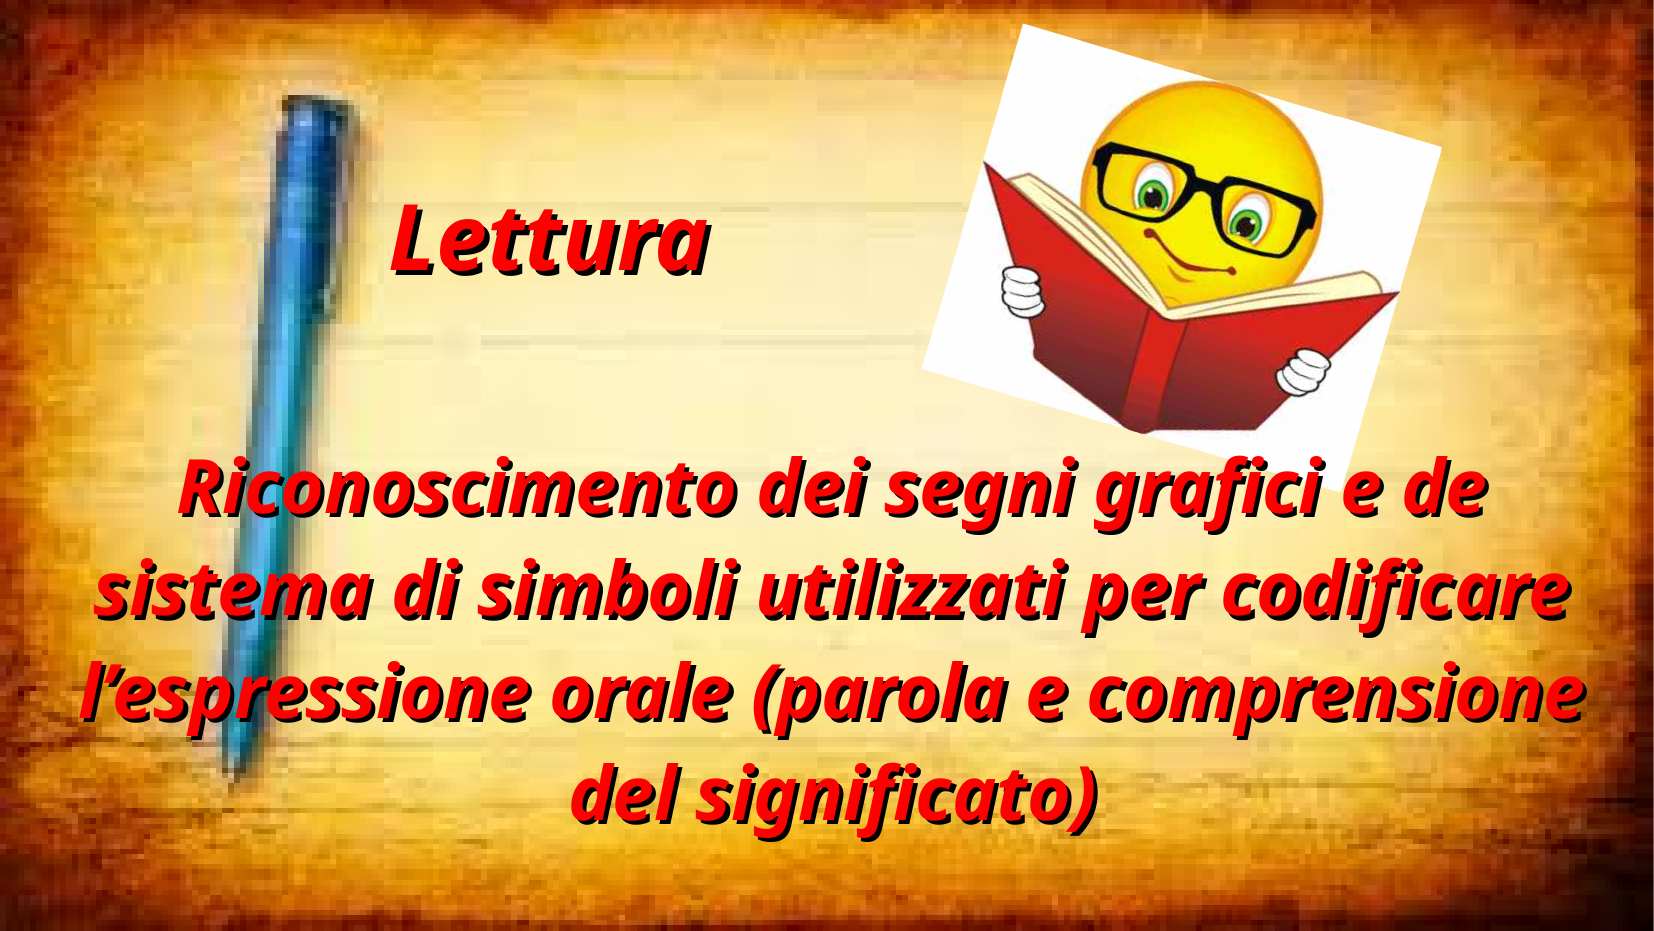

Lettura
# Riconoscimento dei segni grafici e de sistema di simboli utilizzati per codificare l’espressione orale (parola e comprensione del significato)